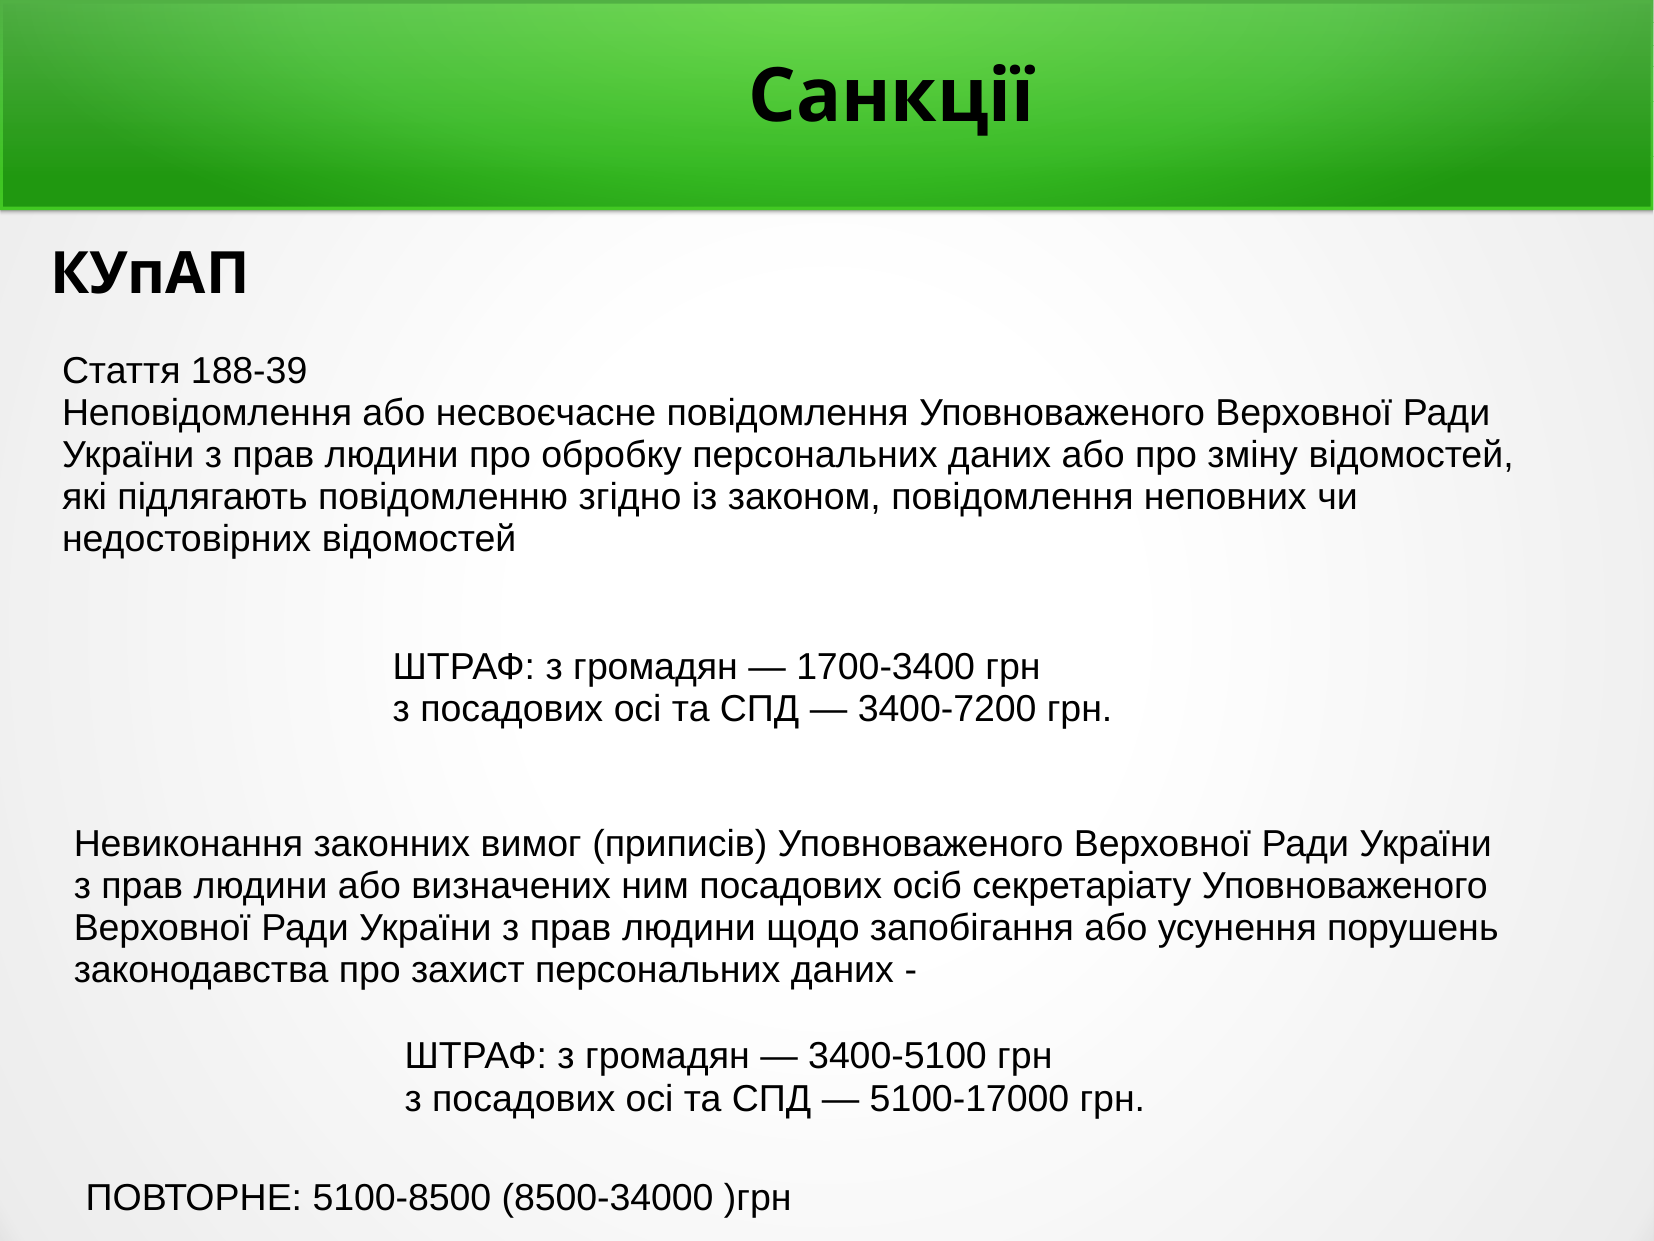

Санкції
КУпАП
Стаття 188-39
Неповідомлення або несвоєчасне повідомлення Уповноваженого Верховної Ради України з прав людини про обробку персональних даних або про зміну відомостей, які підлягають повідомленню згідно із законом, повідомлення неповних чи недостовірних відомостей
ШТРАФ: з громадян — 1700-3400 грн
з посадових осі та СПД — 3400-7200 грн.
Невиконання законних вимог (приписів) Уповноваженого Верховної Ради України з прав людини або визначених ним посадових осіб секретаріату Уповноваженого Верховної Ради України з прав людини щодо запобігання або усунення порушень законодавства про захист персональних даних -
ШТРАФ: з громадян — 3400-5100 грн
з посадових осі та СПД — 5100-17000 грн.
ПОВТОРНЕ: 5100-8500 (8500-34000 )грн